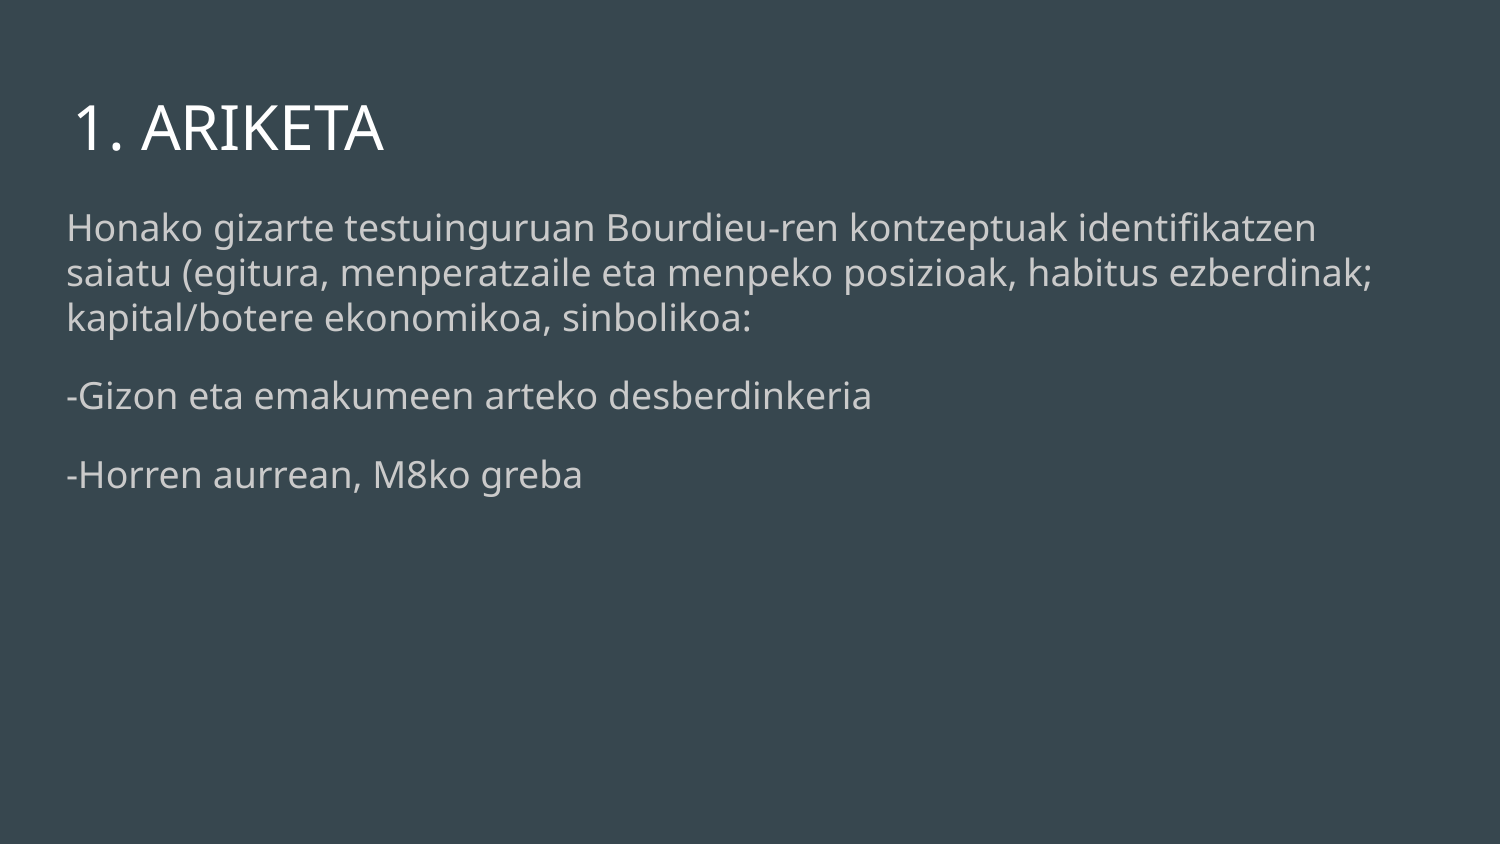

# ARIKETA
Honako gizarte testuinguruan Bourdieu-ren kontzeptuak identifikatzen saiatu (egitura, menperatzaile eta menpeko posizioak, habitus ezberdinak; kapital/botere ekonomikoa, sinbolikoa:
-Gizon eta emakumeen arteko desberdinkeria
-Horren aurrean, M8ko greba